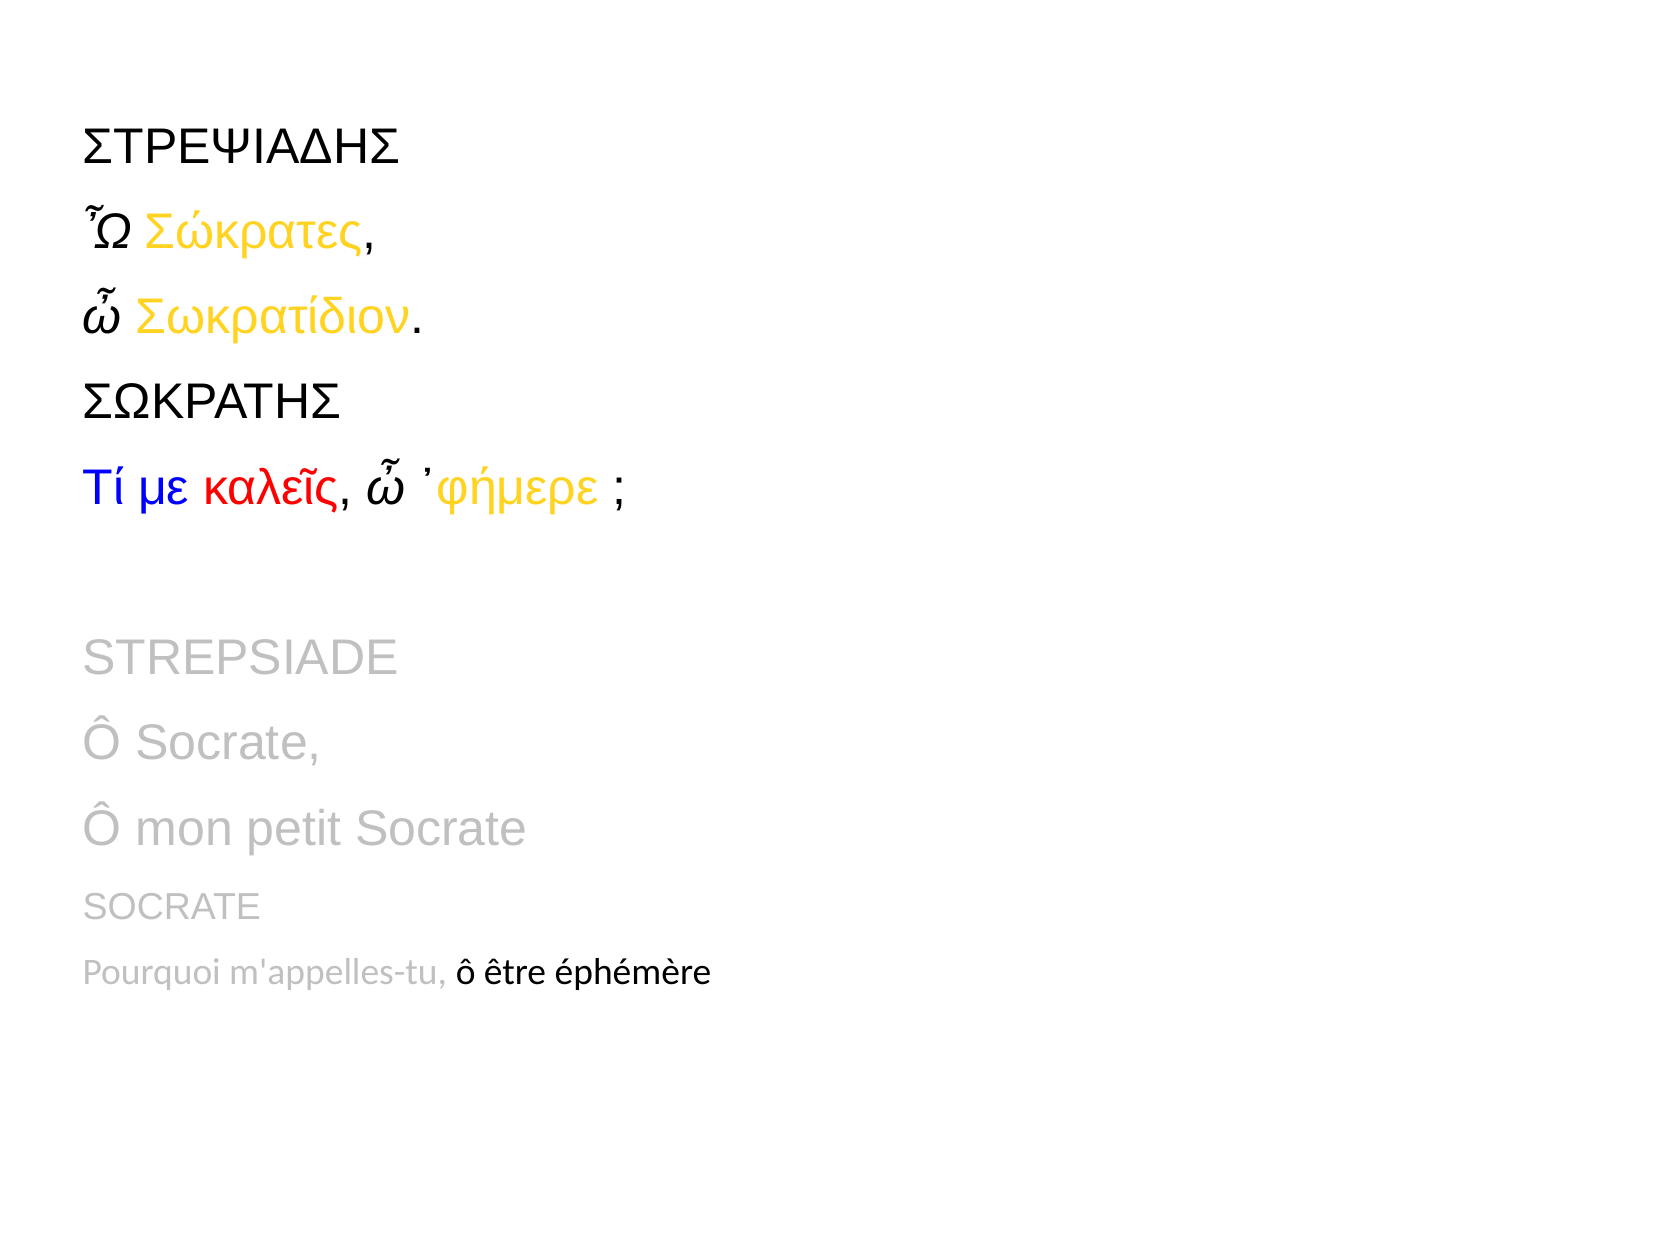

# ΣΤΡΕΨΙΑΔΗΣ
Ὦ Σώκρατες,
ὦ Σωκρατίδιον.
ΣΩΚΡΑΤΗΣ
Τί με καλεῖς, ὦ ᾿φήμερε ;
STREPSIADE
Ô Socrate,
Ô mon petit Socrate
SOCRATE
Pourquoi m'appelles-tu, ô être éphémère